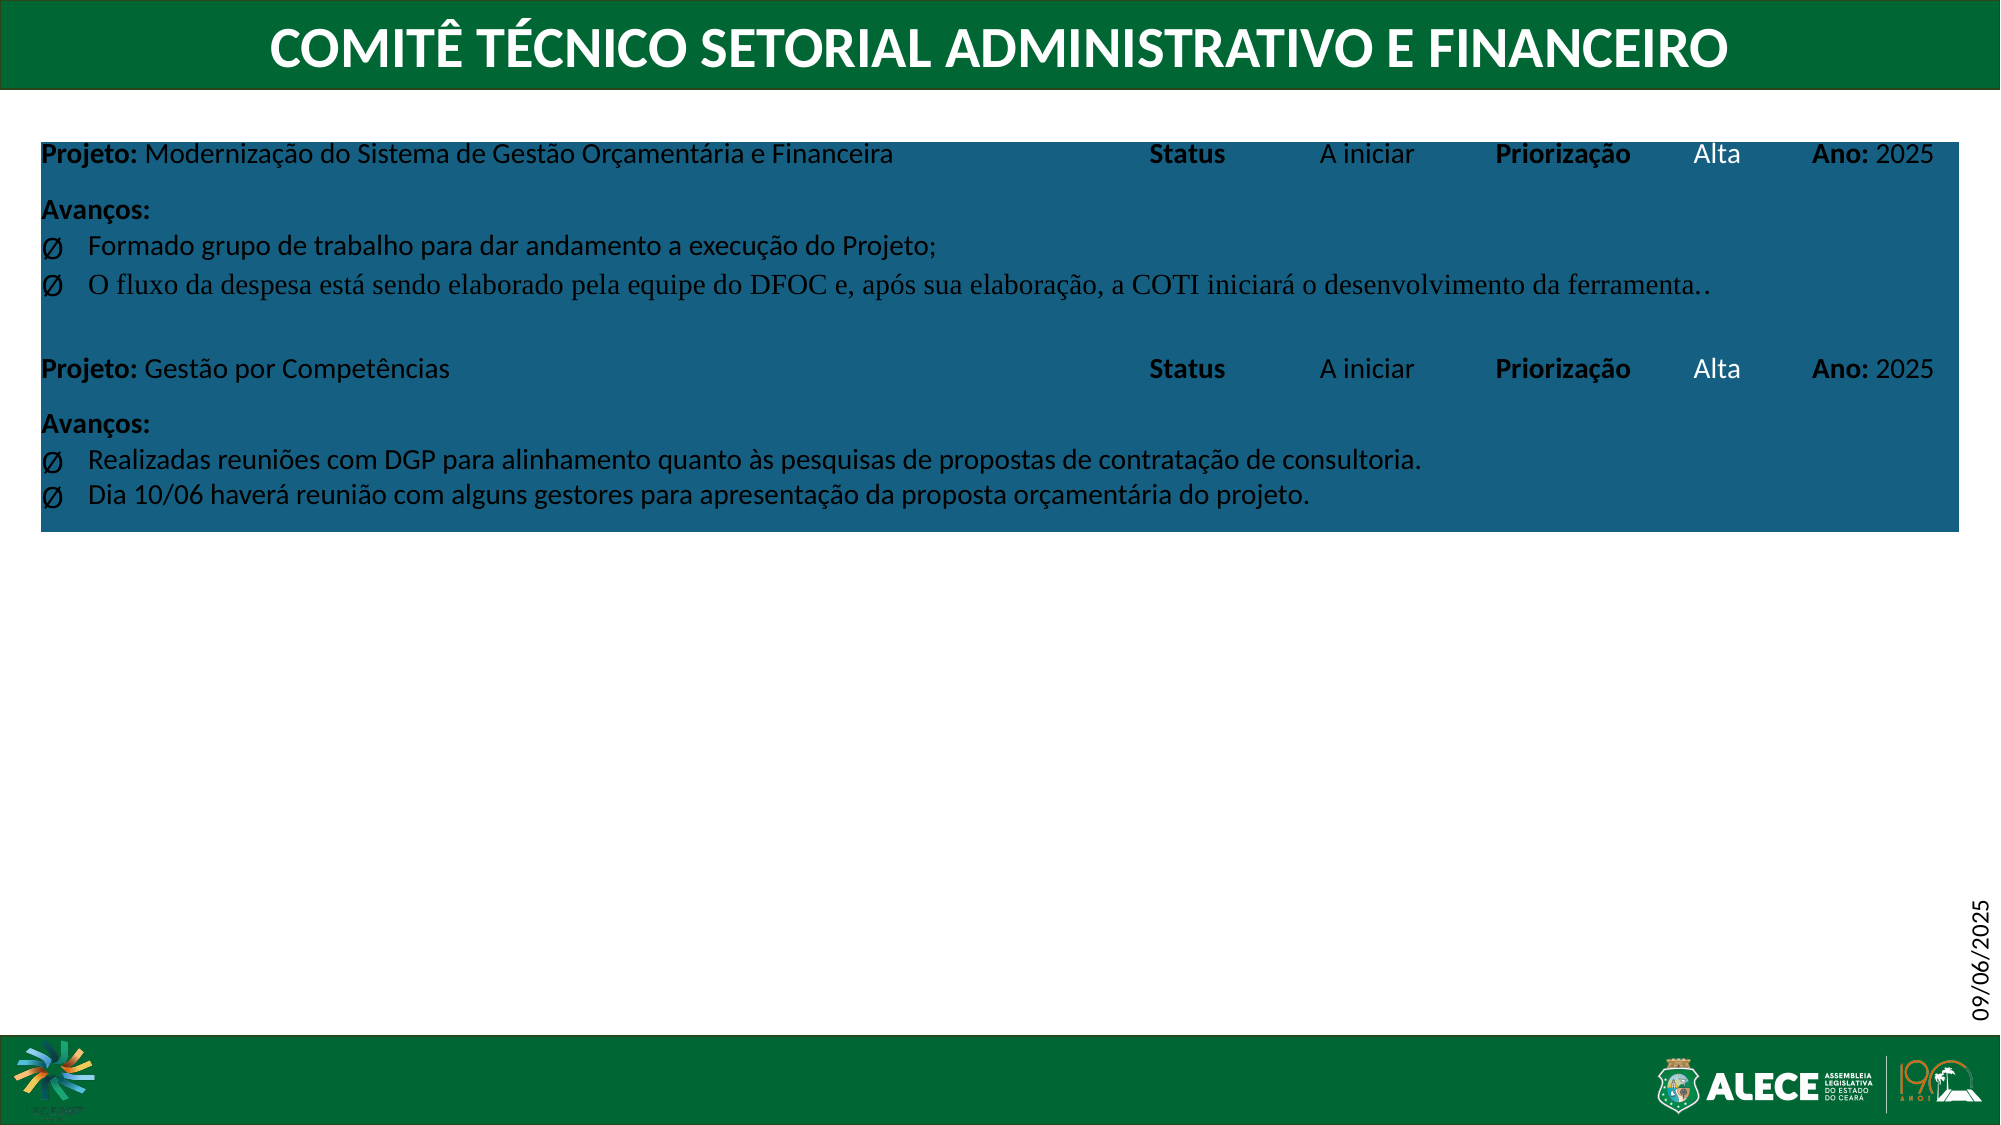

COMITÊ TÉCNICO SETORIAL ADMINISTRATIVO E FINANCEIRO
| Projeto: Modernização do Sistema de Gestão Orçamentária e Financeira | Status | A iniciar | Priorização | Alta | Ano: 2025 |
| --- | --- | --- | --- | --- | --- |
| Avanços: Formado grupo de trabalho para dar andamento a execução do Projeto; O fluxo da despesa está sendo elaborado pela equipe do DFOC e, após sua elaboração, a COTI iniciará o desenvolvimento da ferramenta.. | | | | | |
| Projeto: Gestão por Competências | Status | A iniciar | Priorização | Alta | Ano: 2025 |
| Avanços: Realizadas reuniões com DGP para alinhamento quanto às pesquisas de propostas de contratação de consultoria. Dia 10/06 haverá reunião com alguns gestores para apresentação da proposta orçamentária do projeto. | | | | | |
09/06/2025